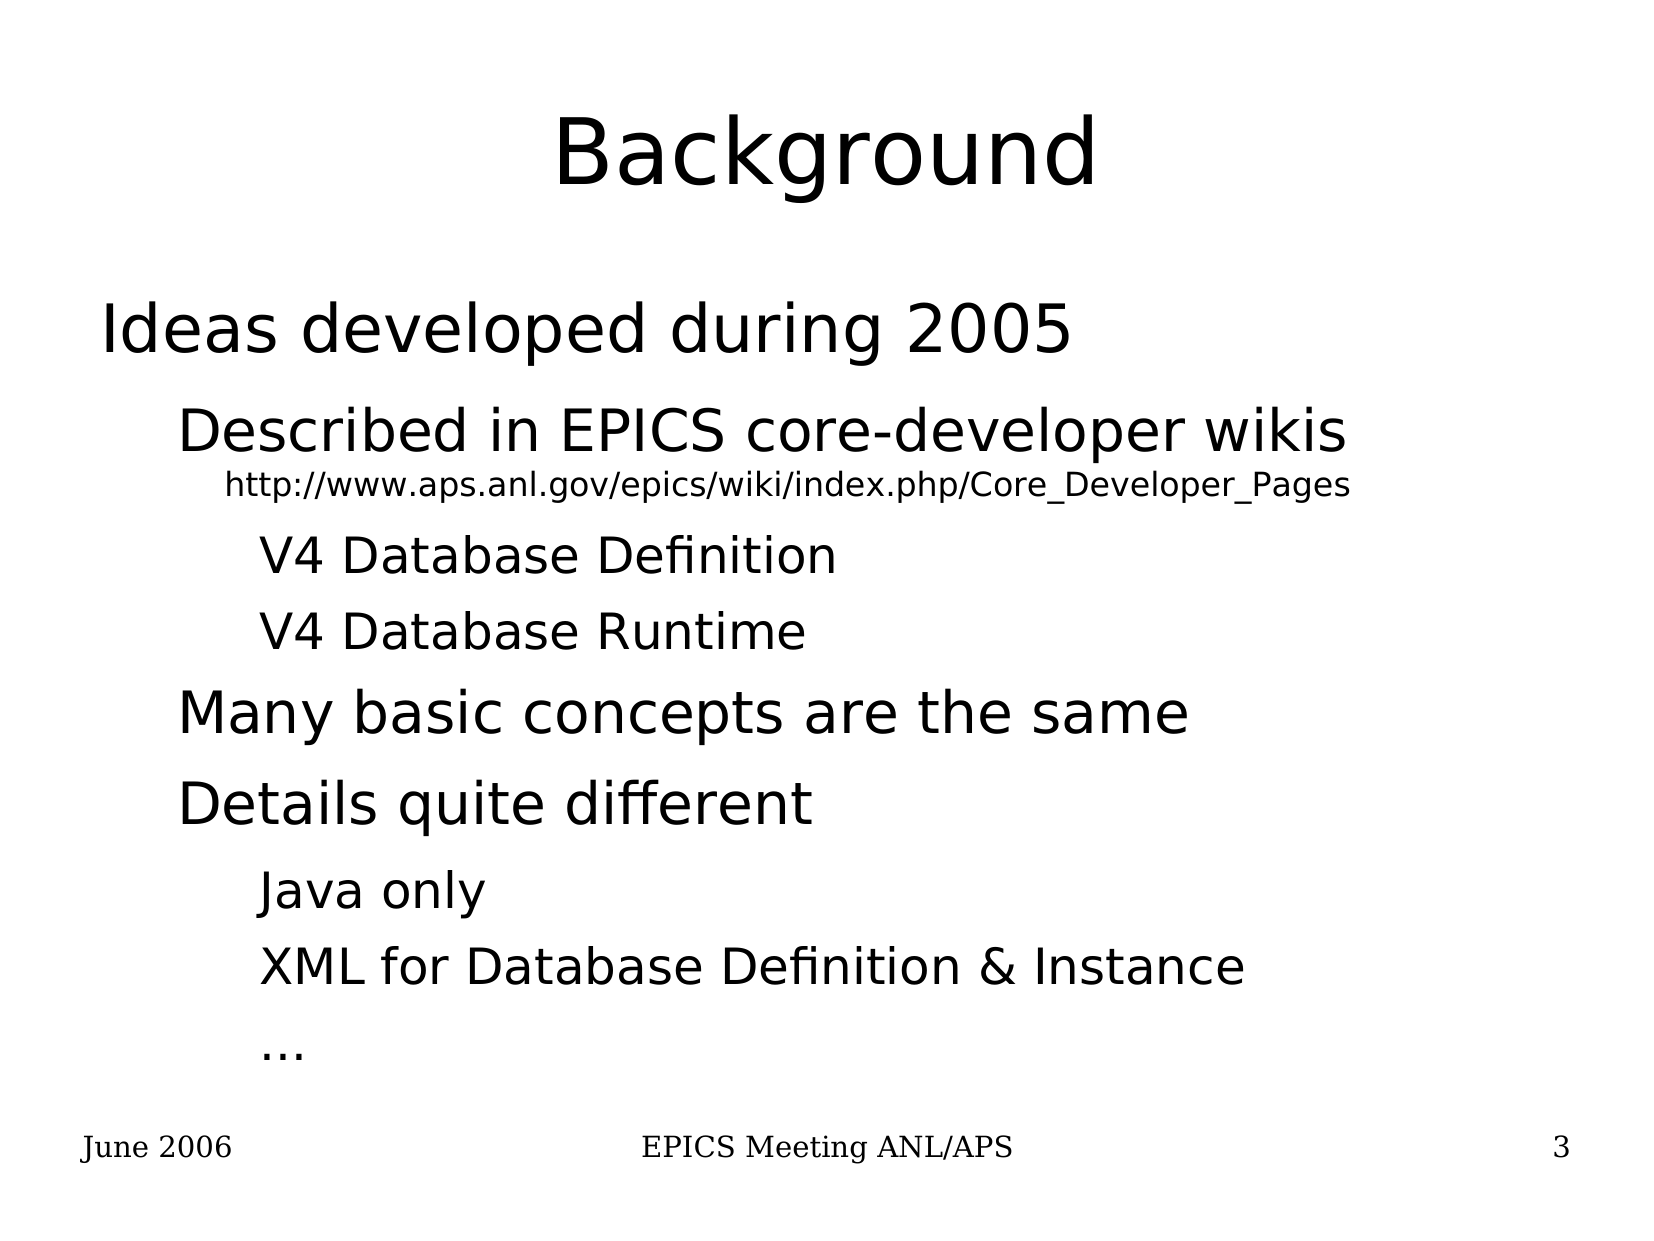

# Background
Ideas developed during 2005
Described in EPICS core-developer wikis
http://www.aps.anl.gov/epics/wiki/index.php/Core_Developer_Pages
V4 Database Definition
V4 Database Runtime
Many basic concepts are the same
Details quite different
Java only
XML for Database Definition & Instance
...
June 2006
EPICS Meeting ANL/APS
3